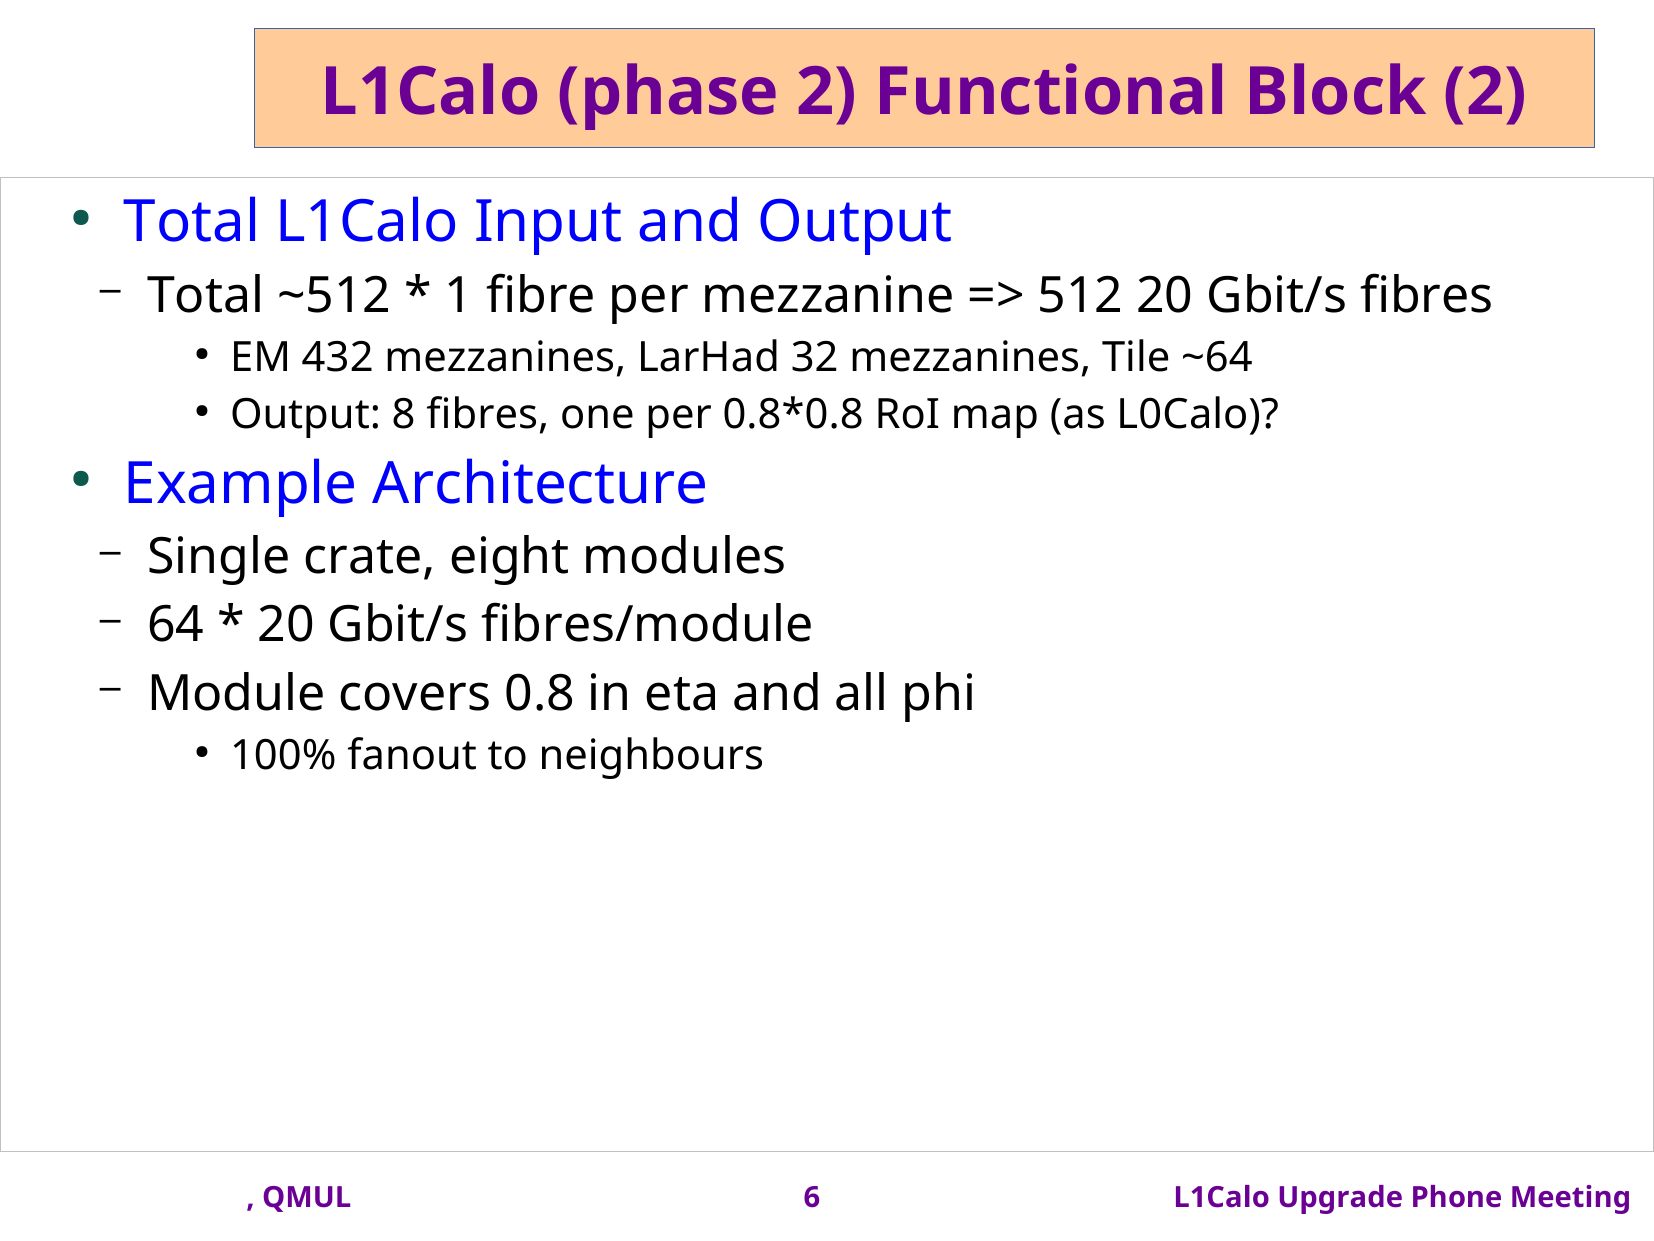

# L1Calo (phase 2) Functional Block (2)
Total L1Calo Input and Output
Total ~512 * 1 fibre per mezzanine => 512 20 Gbit/s fibres
EM 432 mezzanines, LarHad 32 mezzanines, Tile ~64
Output: 8 fibres, one per 0.8*0.8 RoI map (as L0Calo)?
Example Architecture
Single crate, eight modules
64 * 20 Gbit/s fibres/module
Module covers 0.8 in eta and all phi
100% fanout to neighbours